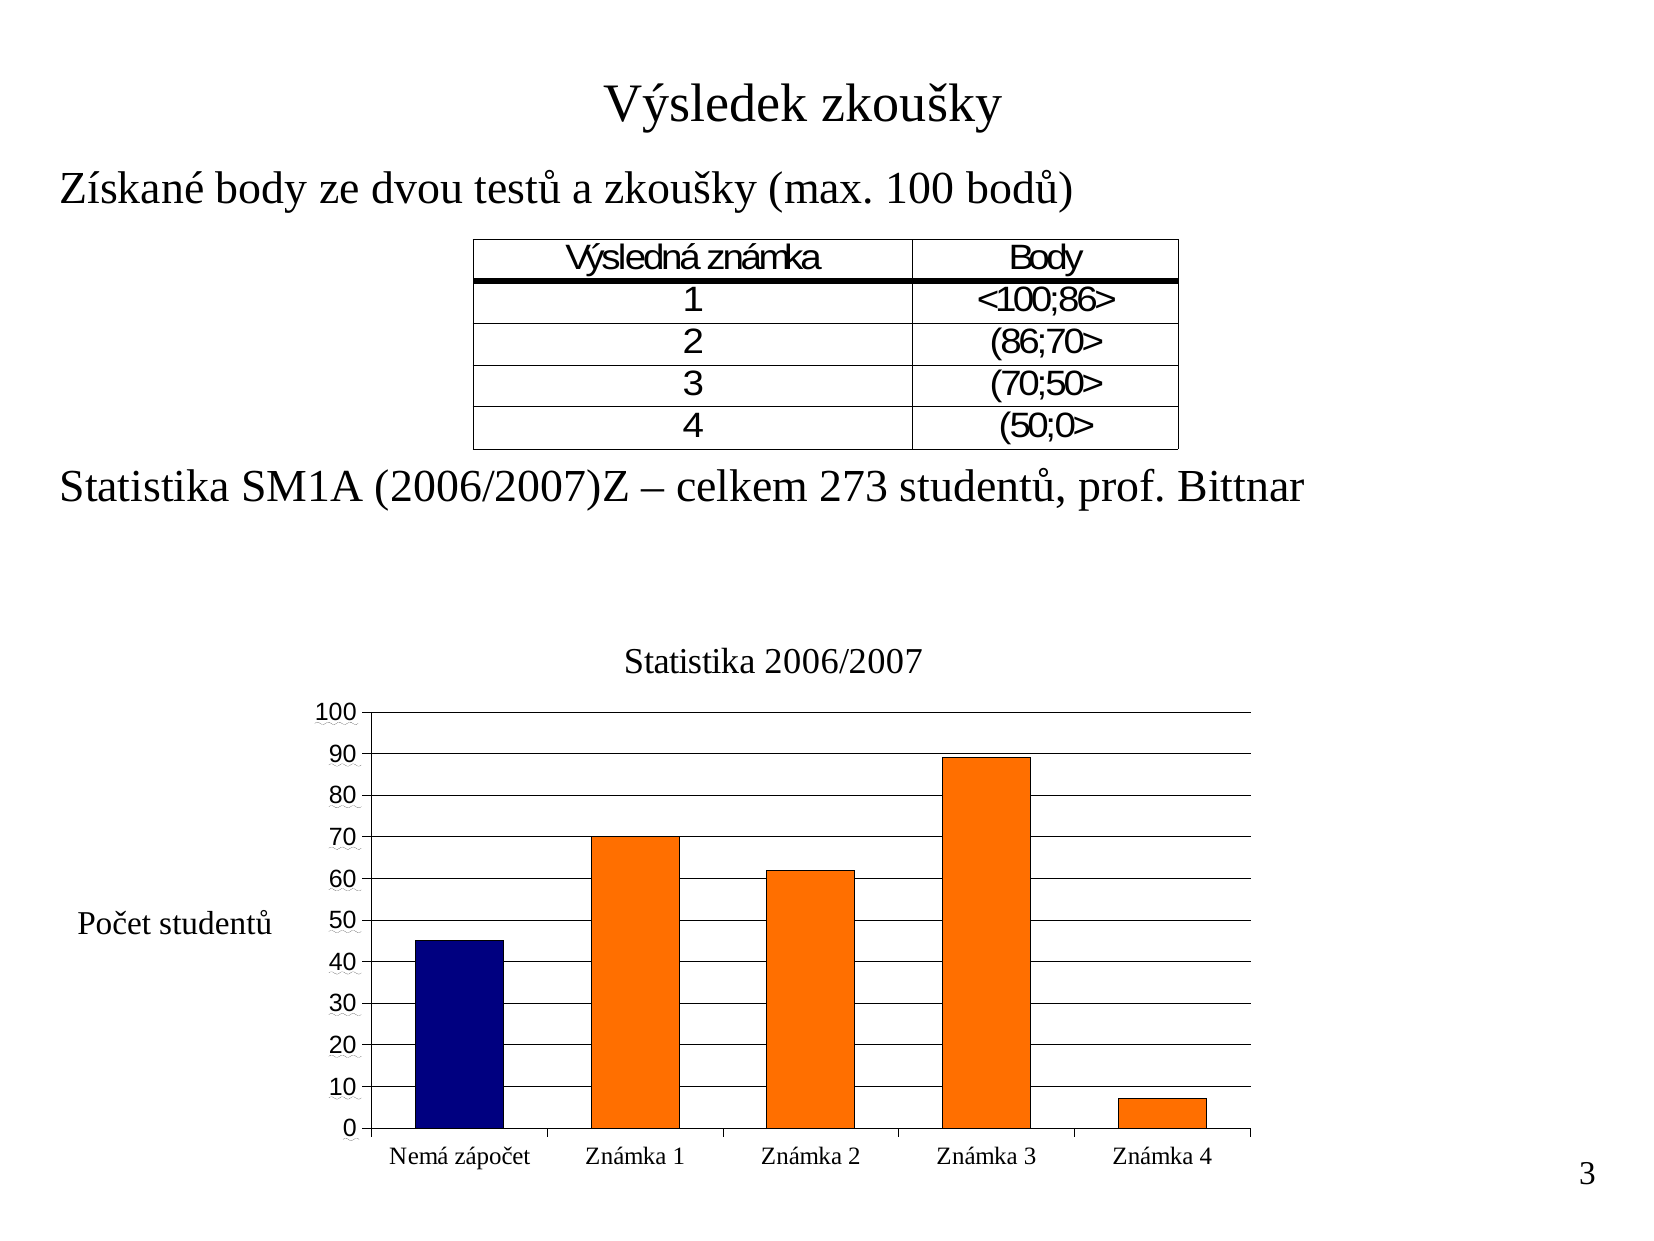

# Výsledek zkoušky
Získané body ze dvou testů a zkoušky (max. 100 bodů)
Statistika SM1A (2006/2007)Z – celkem 273 studentů, prof. Bittnar
### Chart: Statistika 2006/2007
| Category | Column 1 |
|---|---|
| Nemá zápočet | 45.0 |
| Známka 1 | 70.0 |
| Známka 2 | 62.0 |
| Známka 3 | 89.0 |
| Známka 4 | 7.0 |Počet studentů
3